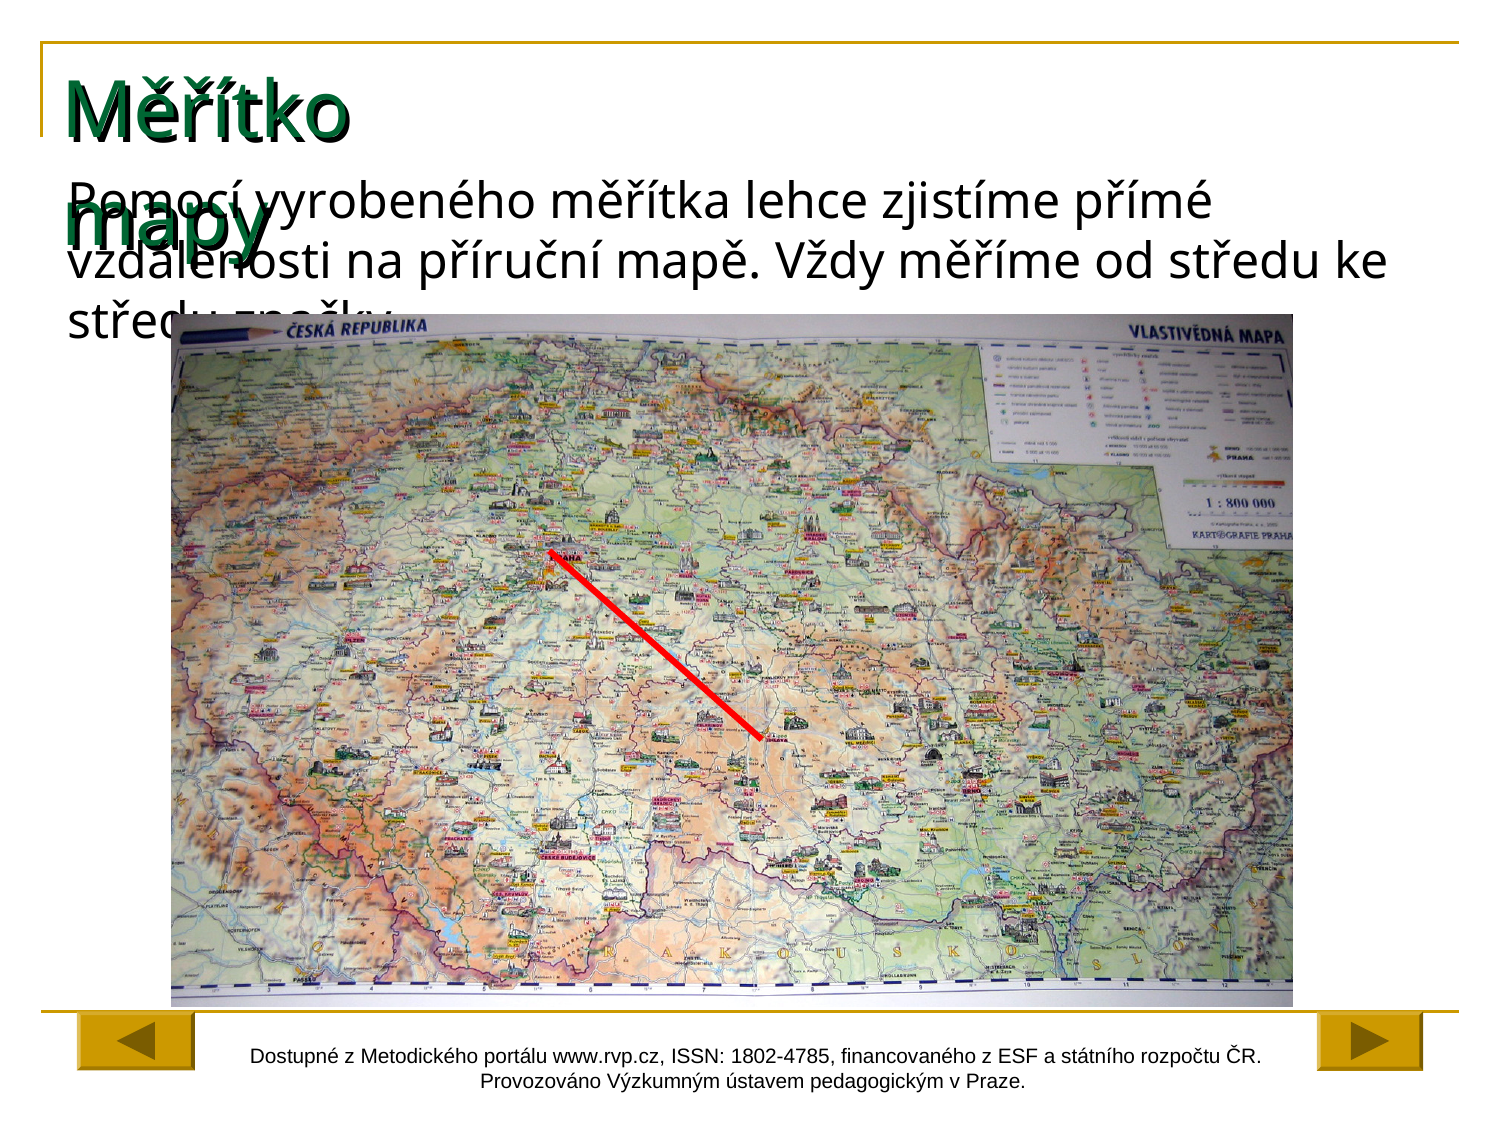

# Měřítko mapy
Pomocí vyrobeného měřítka lehce zjistíme přímé vzdálenosti na příruční mapě. Vždy měříme od středu ke středu značky.